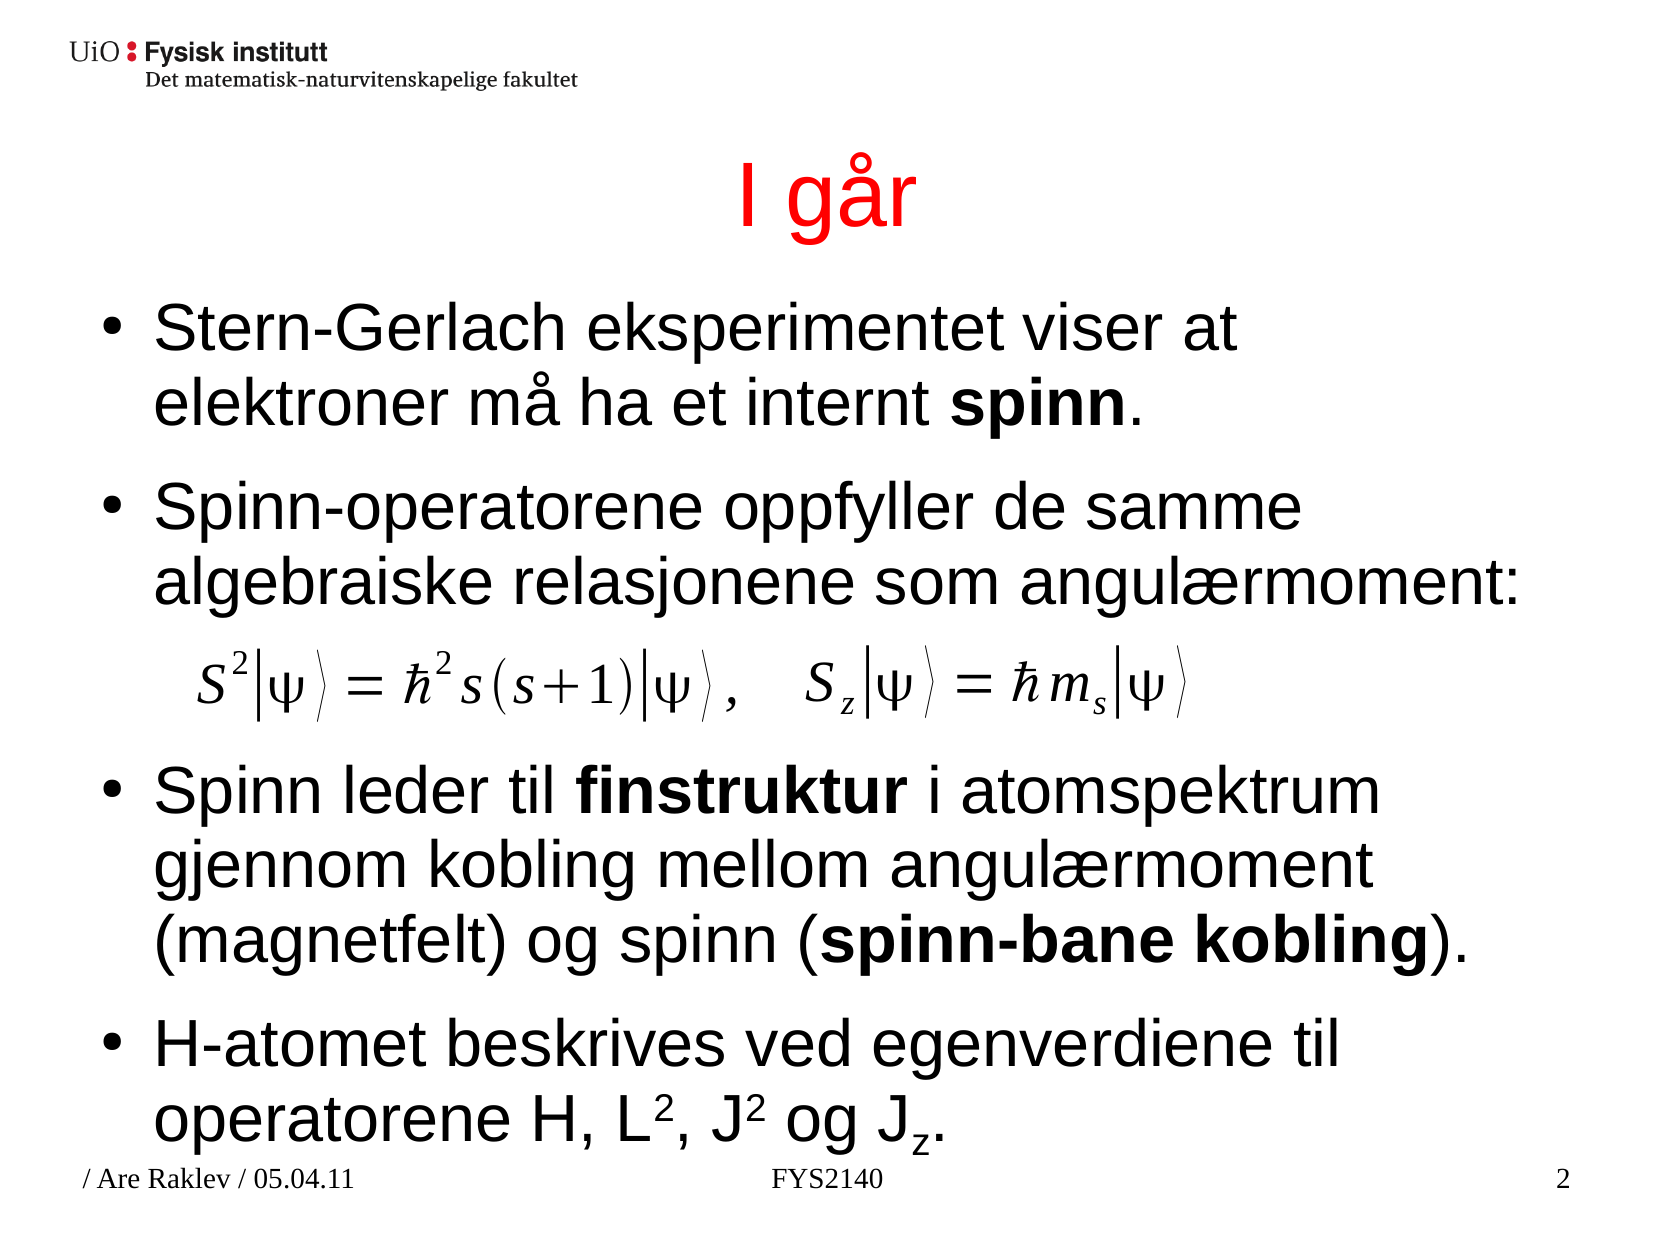

# I går
Stern-Gerlach eksperimentet viser at elektroner må ha et internt spinn.
Spinn-operatorene oppfyller de samme algebraiske relasjonene som angulærmoment:
Spinn leder til finstruktur i atomspektrum gjennom kobling mellom angulærmoment (magnetfelt) og spinn (spinn-bane kobling).
H-atomet beskrives ved egenverdiene til operatorene H, L2, J2 og Jz.
/ Are Raklev / 05.04.11
FYS2140
2